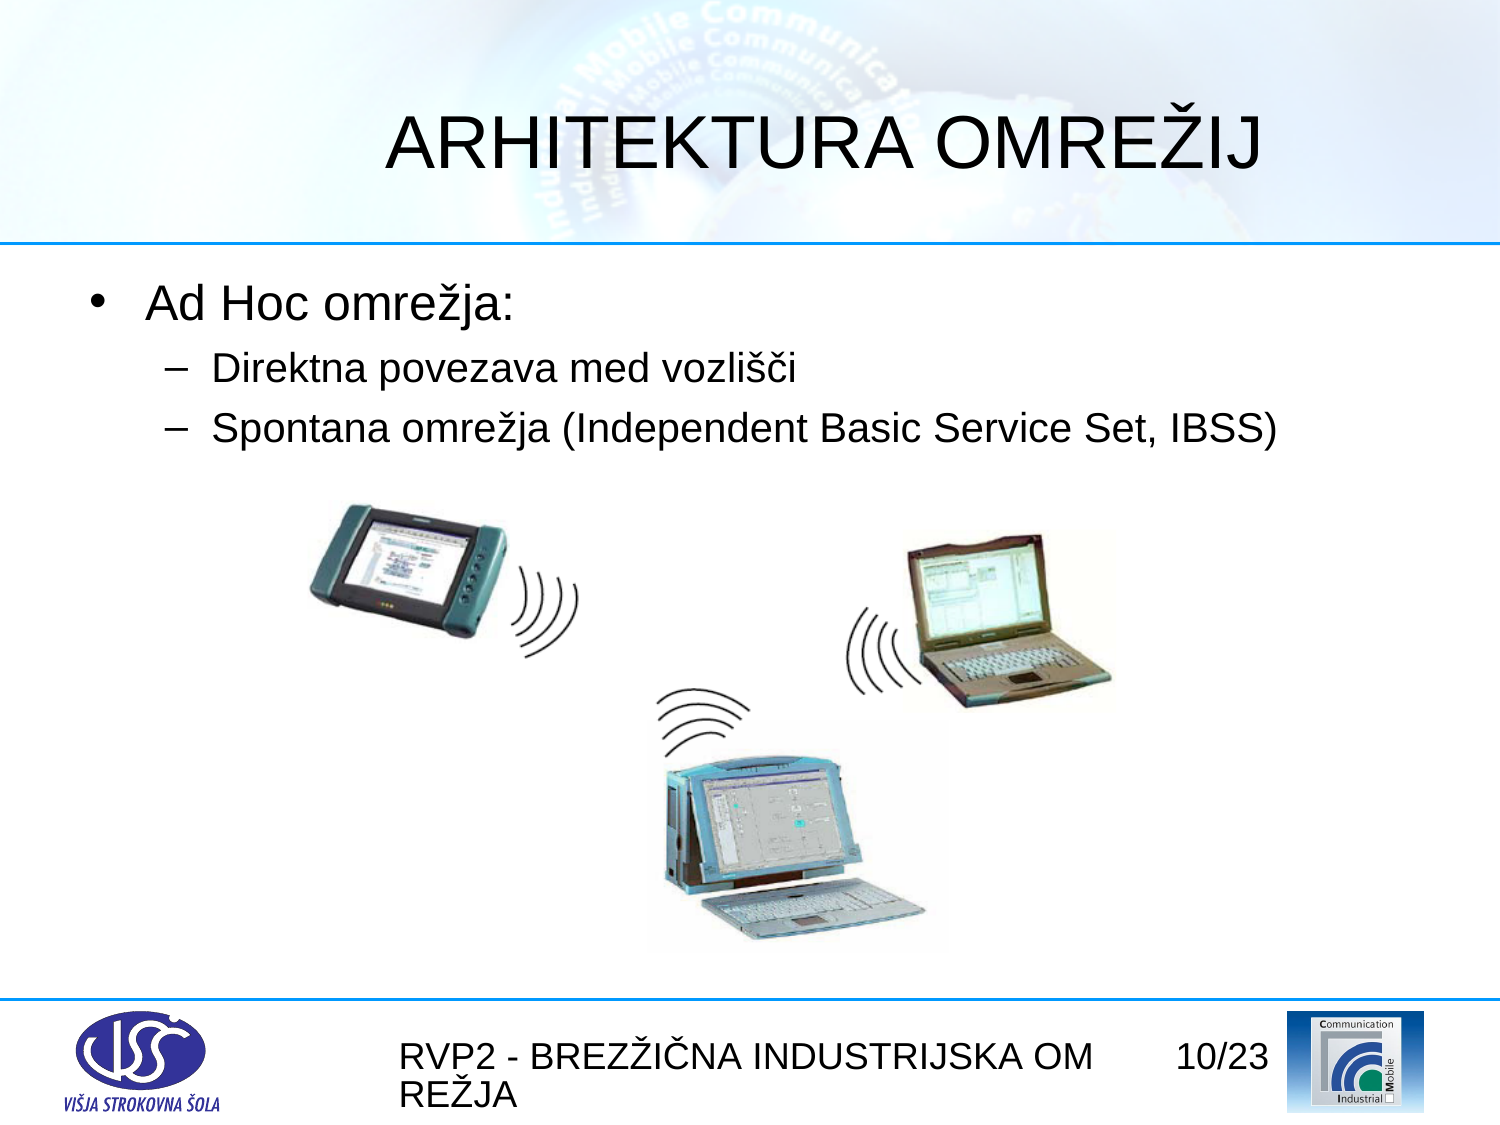

# ARHITEKTURA OMREŽIJ
Ad Hoc omrežja:
Direktna povezava med vozlišči
Spontana omrežja (Independent Basic Service Set, IBSS)
RVP2 - BREZŽIČNA INDUSTRIJSKA OMREŽJA
10